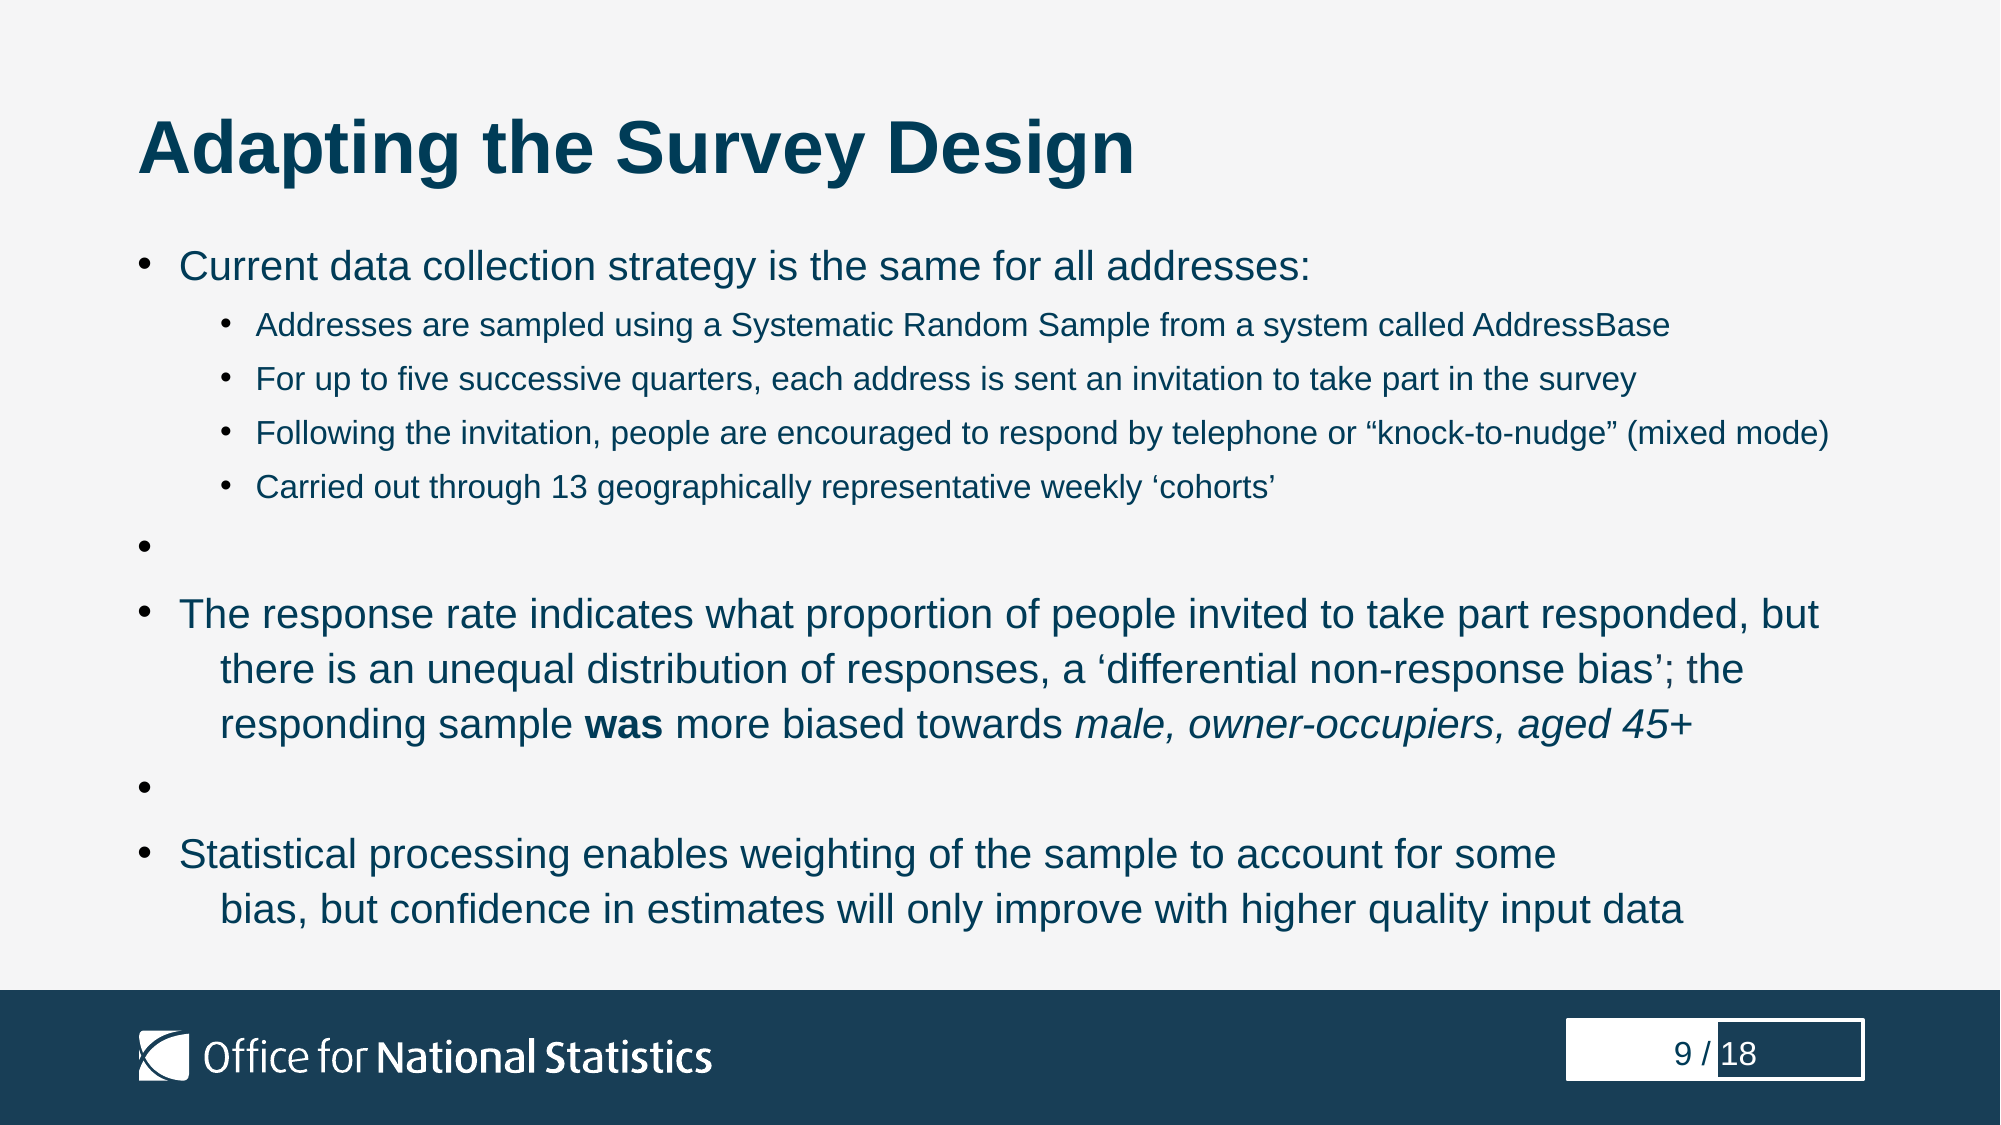

# Adapting the Survey Design
Current data collection strategy is the same for all addresses:
Addresses are sampled using a Systematic Random Sample from a system called AddressBase
For up to five successive quarters, each address is sent an invitation to take part in the survey
Following the invitation, people are encouraged to respond by telephone or “knock-to-nudge” (mixed mode)
Carried out through 13 geographically representative weekly ‘cohorts’
The response rate indicates what proportion of people invited to take part responded, but there is an unequal distribution of responses, a ‘differential non-response bias’; the responding sample was more biased towards male, owner-occupiers, aged 45+​
Statistical processing enables weighting of the sample to account for some bias, but confidence in estimates will only improve with higher quality input data
9 / 18